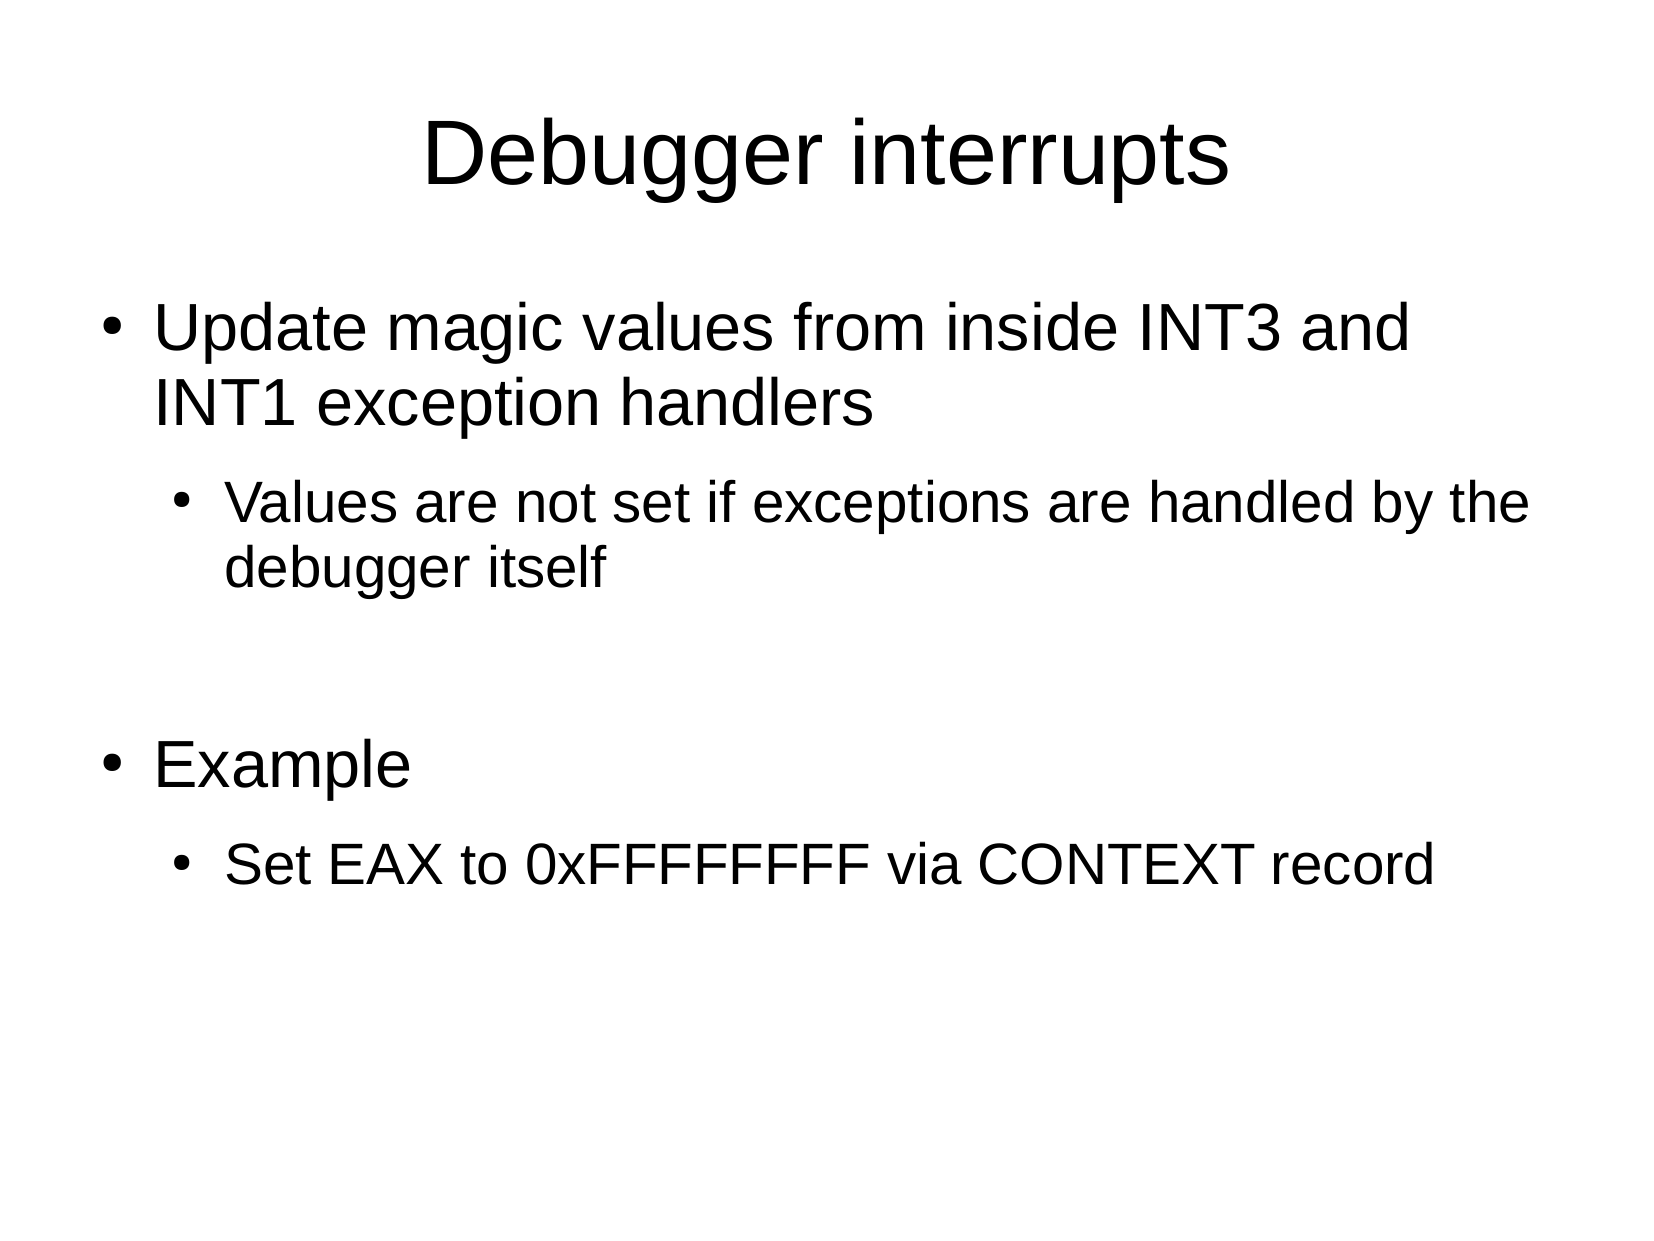

# Debugger interrupts
Update magic values from inside INT3 and INT1 exception handlers
Values are not set if exceptions are handled by the debugger itself
Example
Set EAX to 0xFFFFFFFF via CONTEXT record